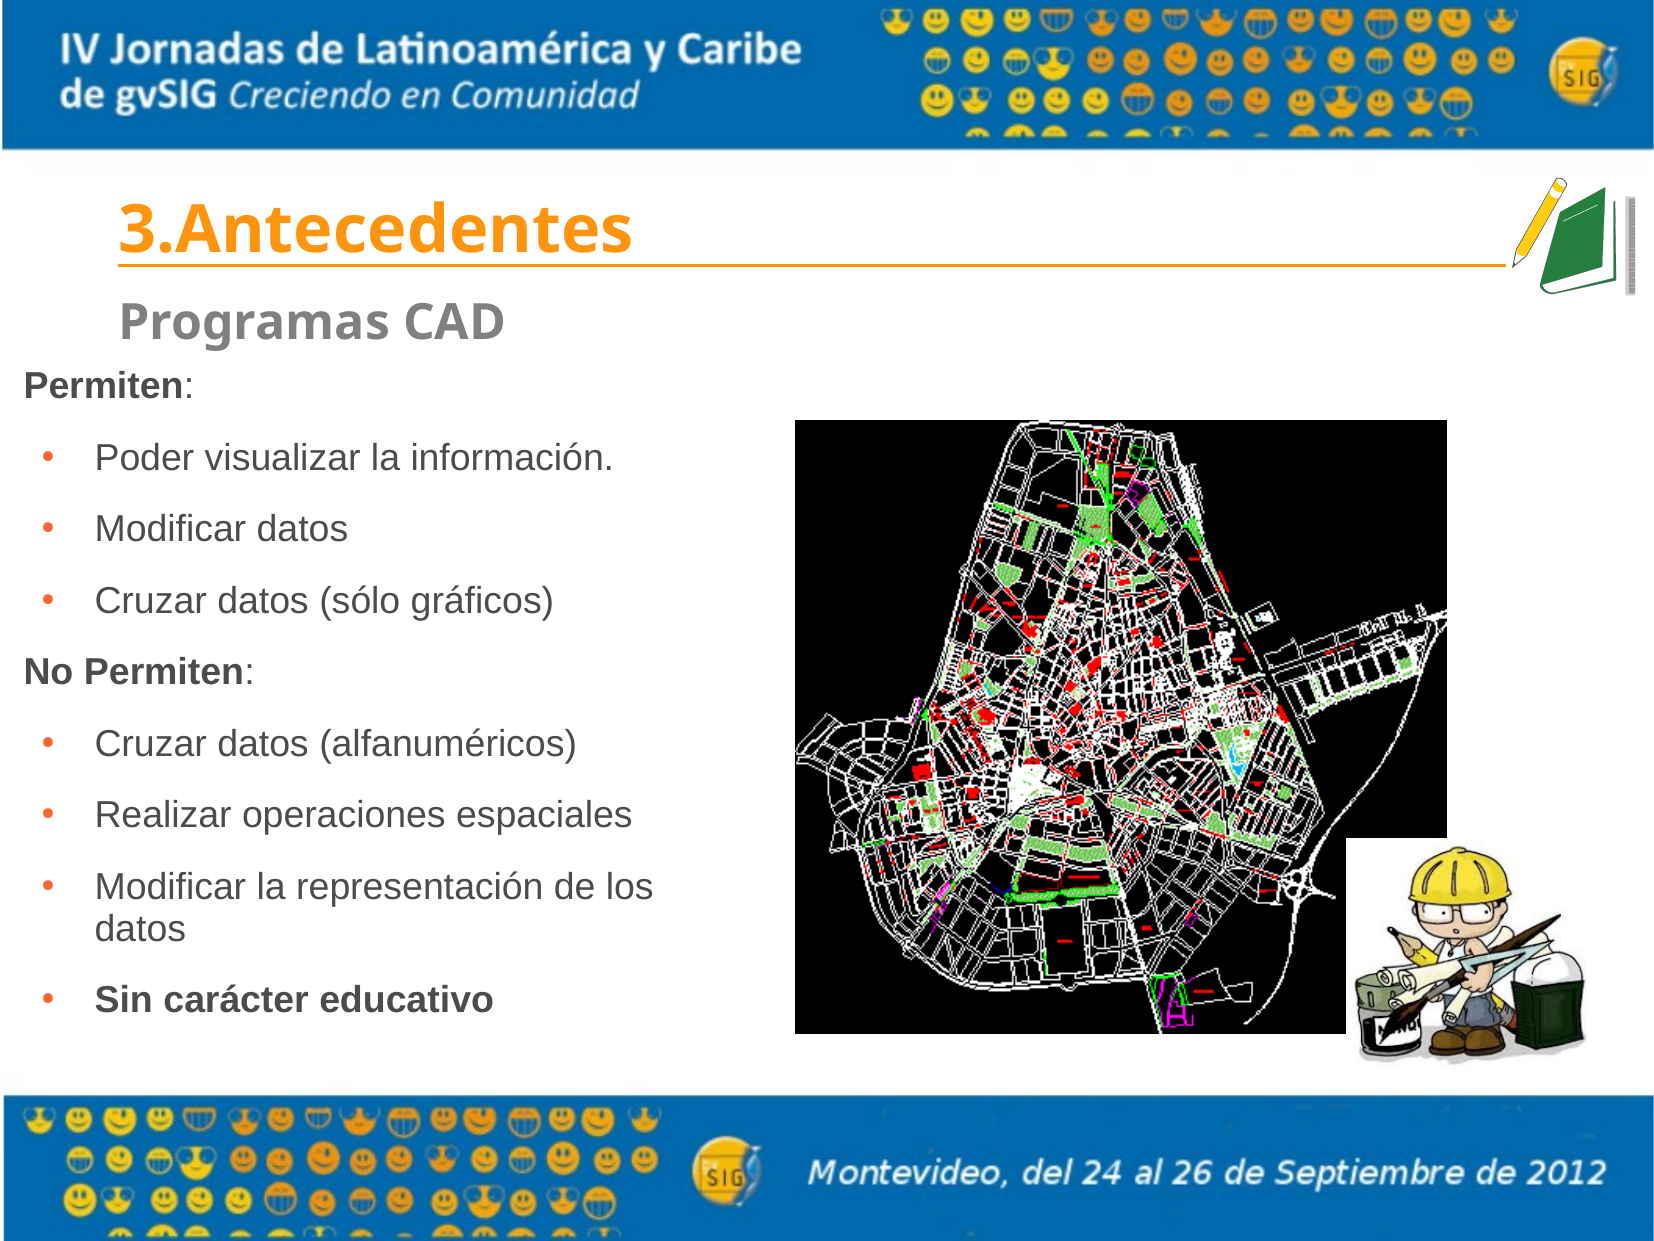

# 3.Antecedentes
Programas CAD
Permiten:
Poder visualizar la información.
Modificar datos
Cruzar datos (sólo gráficos)
No Permiten:
Cruzar datos (alfanuméricos)
Realizar operaciones espaciales
Modificar la representación de los datos
Sin carácter educativo